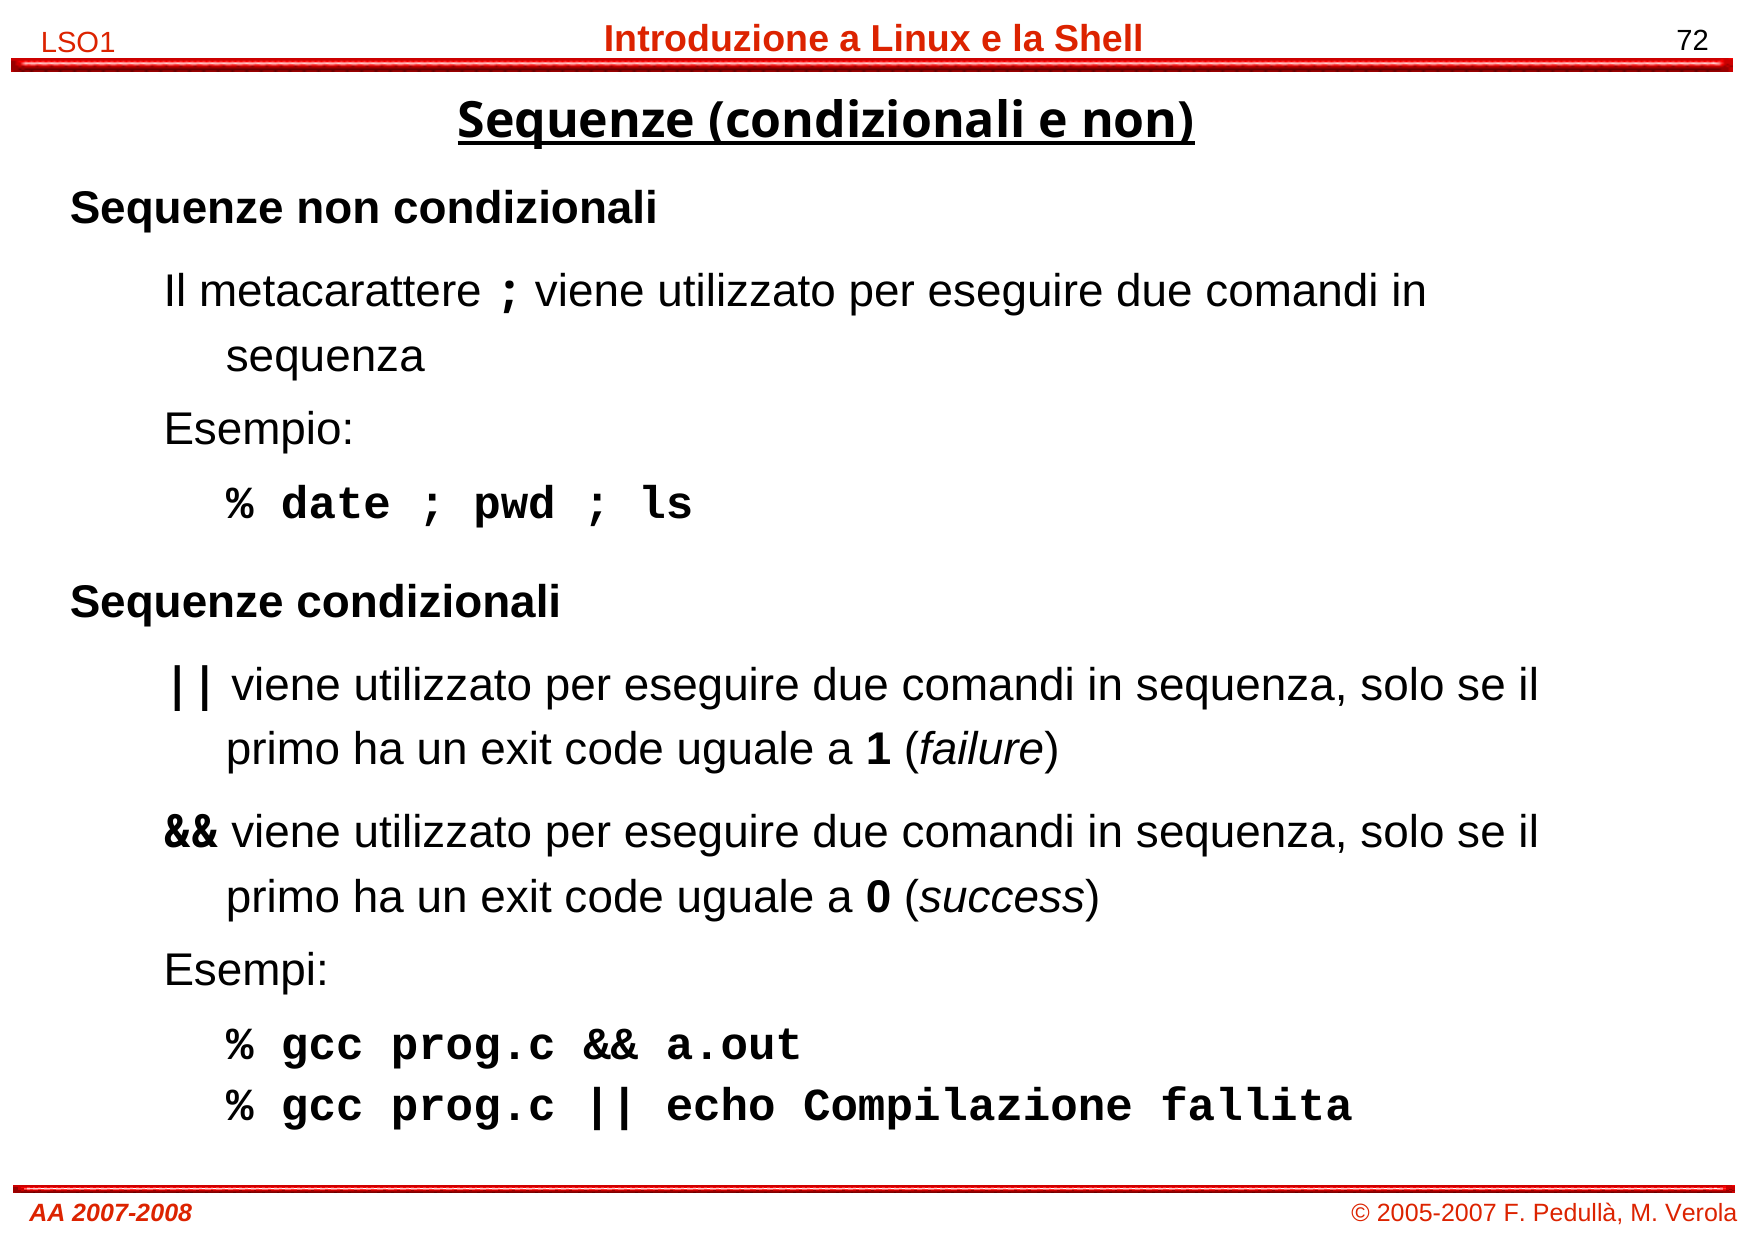

# Sequenze (condizionali e non)
Sequenze non condizionali
Il metacarattere ; viene utilizzato per eseguire due comandi in sequenza
Esempio:
	% date ; pwd ; ls
Sequenze condizionali
|| viene utilizzato per eseguire due comandi in sequenza, solo se il primo ha un exit code uguale a 1 (failure)
&& viene utilizzato per eseguire due comandi in sequenza, solo se il primo ha un exit code uguale a 0 (success)
Esempi:
	% gcc prog.c && a.out
% gcc prog.c || echo Compilazione fallita